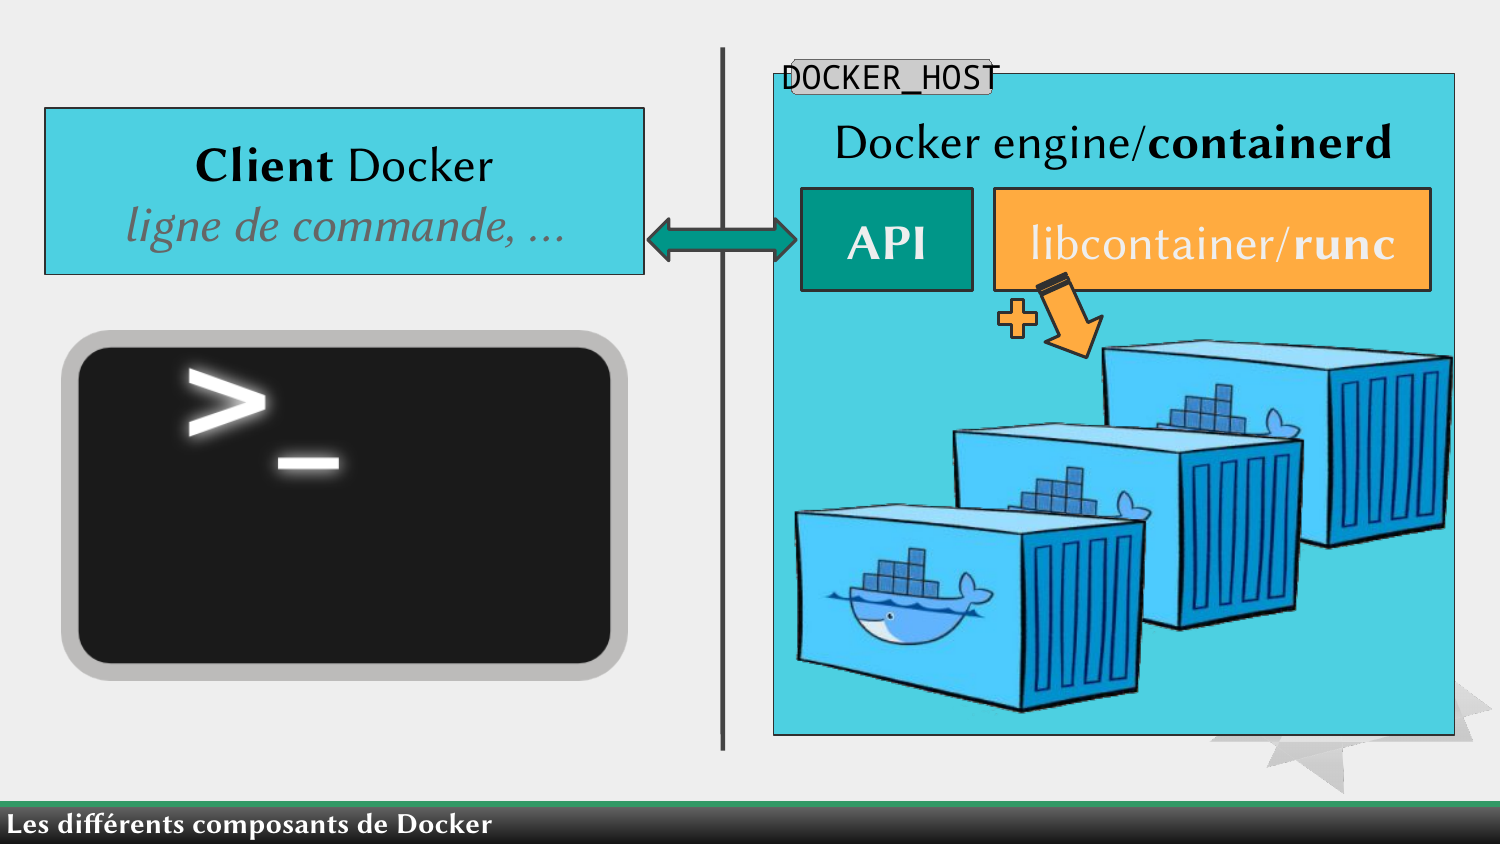

DOCKER_HOST
Docker engine/containerd
Client Docker
ligne de commande, ...
API
libcontainer/runc
# Les différents composants de Docker